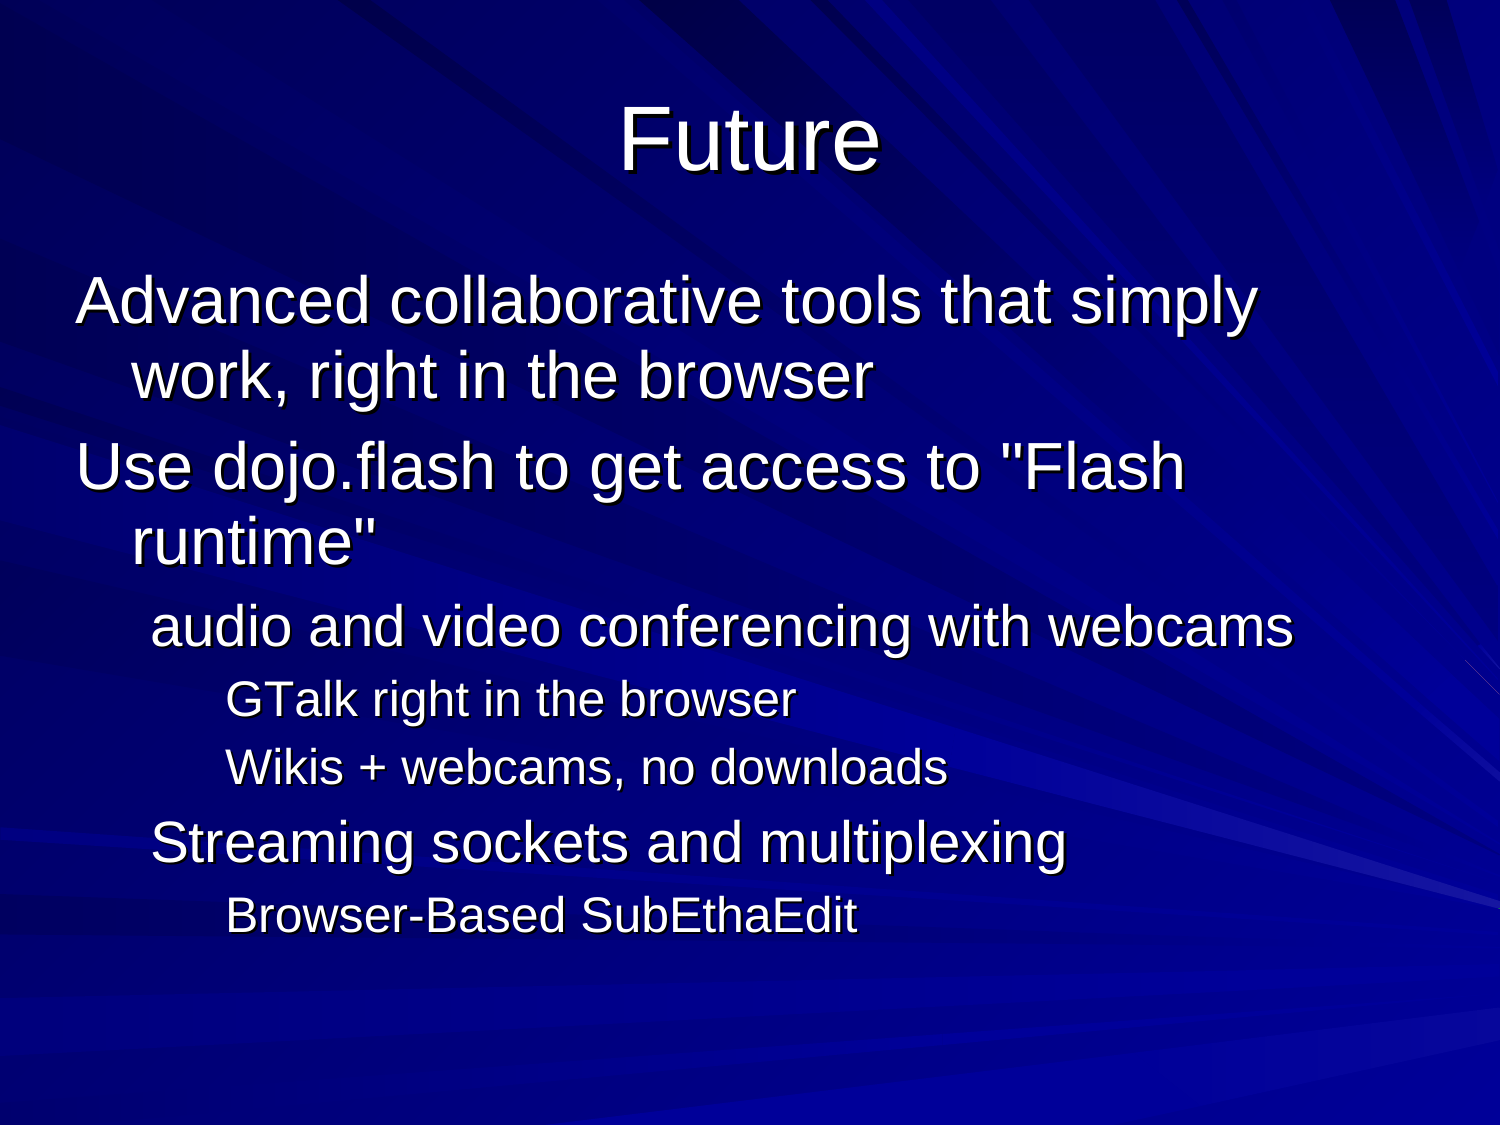

# Future
Advanced collaborative tools that simply work, right in the browser
Use dojo.flash to get access to "Flash runtime"
audio and video conferencing with webcams
GTalk right in the browser
Wikis + webcams, no downloads
Streaming sockets and multiplexing
Browser-Based SubEthaEdit